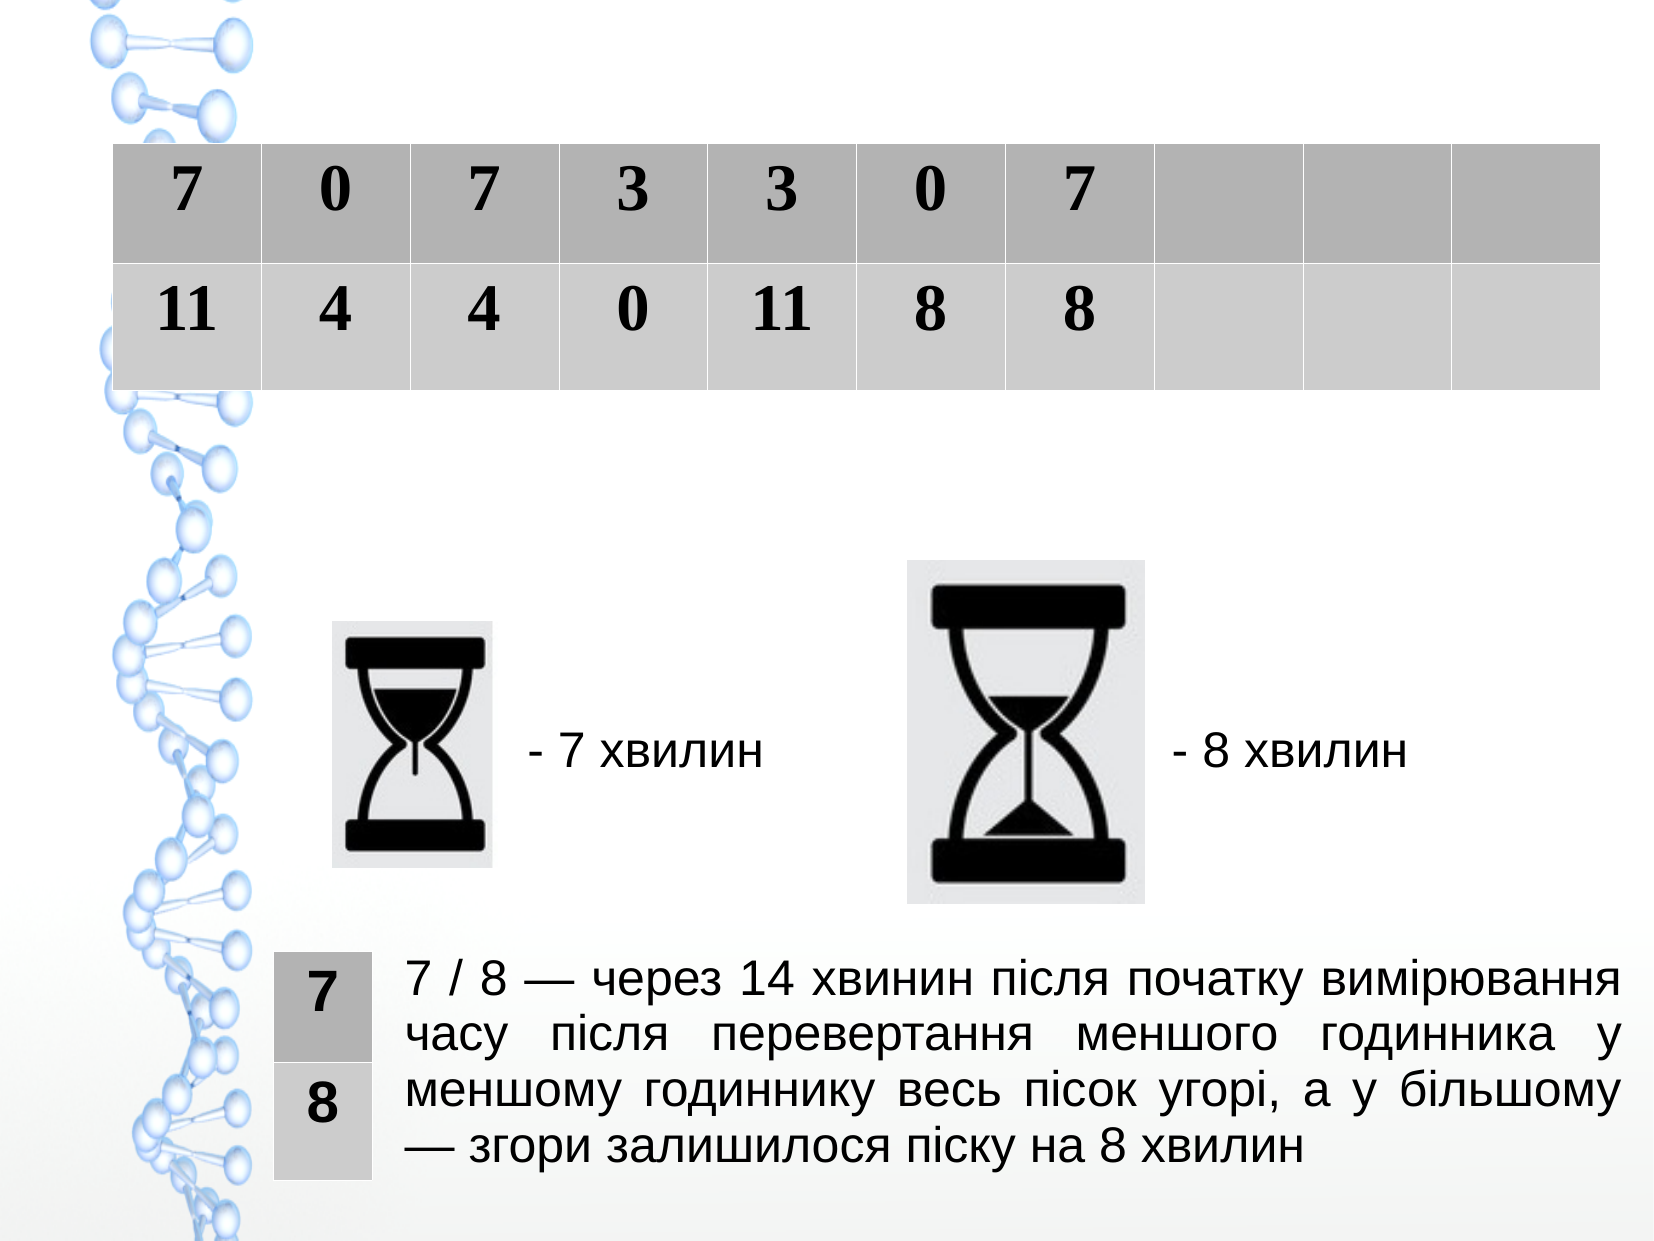

| 7 | 0 | 7 | 3 | 3 | 0 | 7 | | | |
| --- | --- | --- | --- | --- | --- | --- | --- | --- | --- |
| 11 | 4 | 4 | 0 | 11 | 8 | 8 | | | |
- 7 хвилин
- 8 хвилин
7 / 8 — через 14 хвинин після початку вимірювання часу після перевертання меншого годинника у меншому годиннику весь пісок угорі, а у більшому — згори залишилося піску на 8 хвилин
| 7 |
| --- |
| 8 |